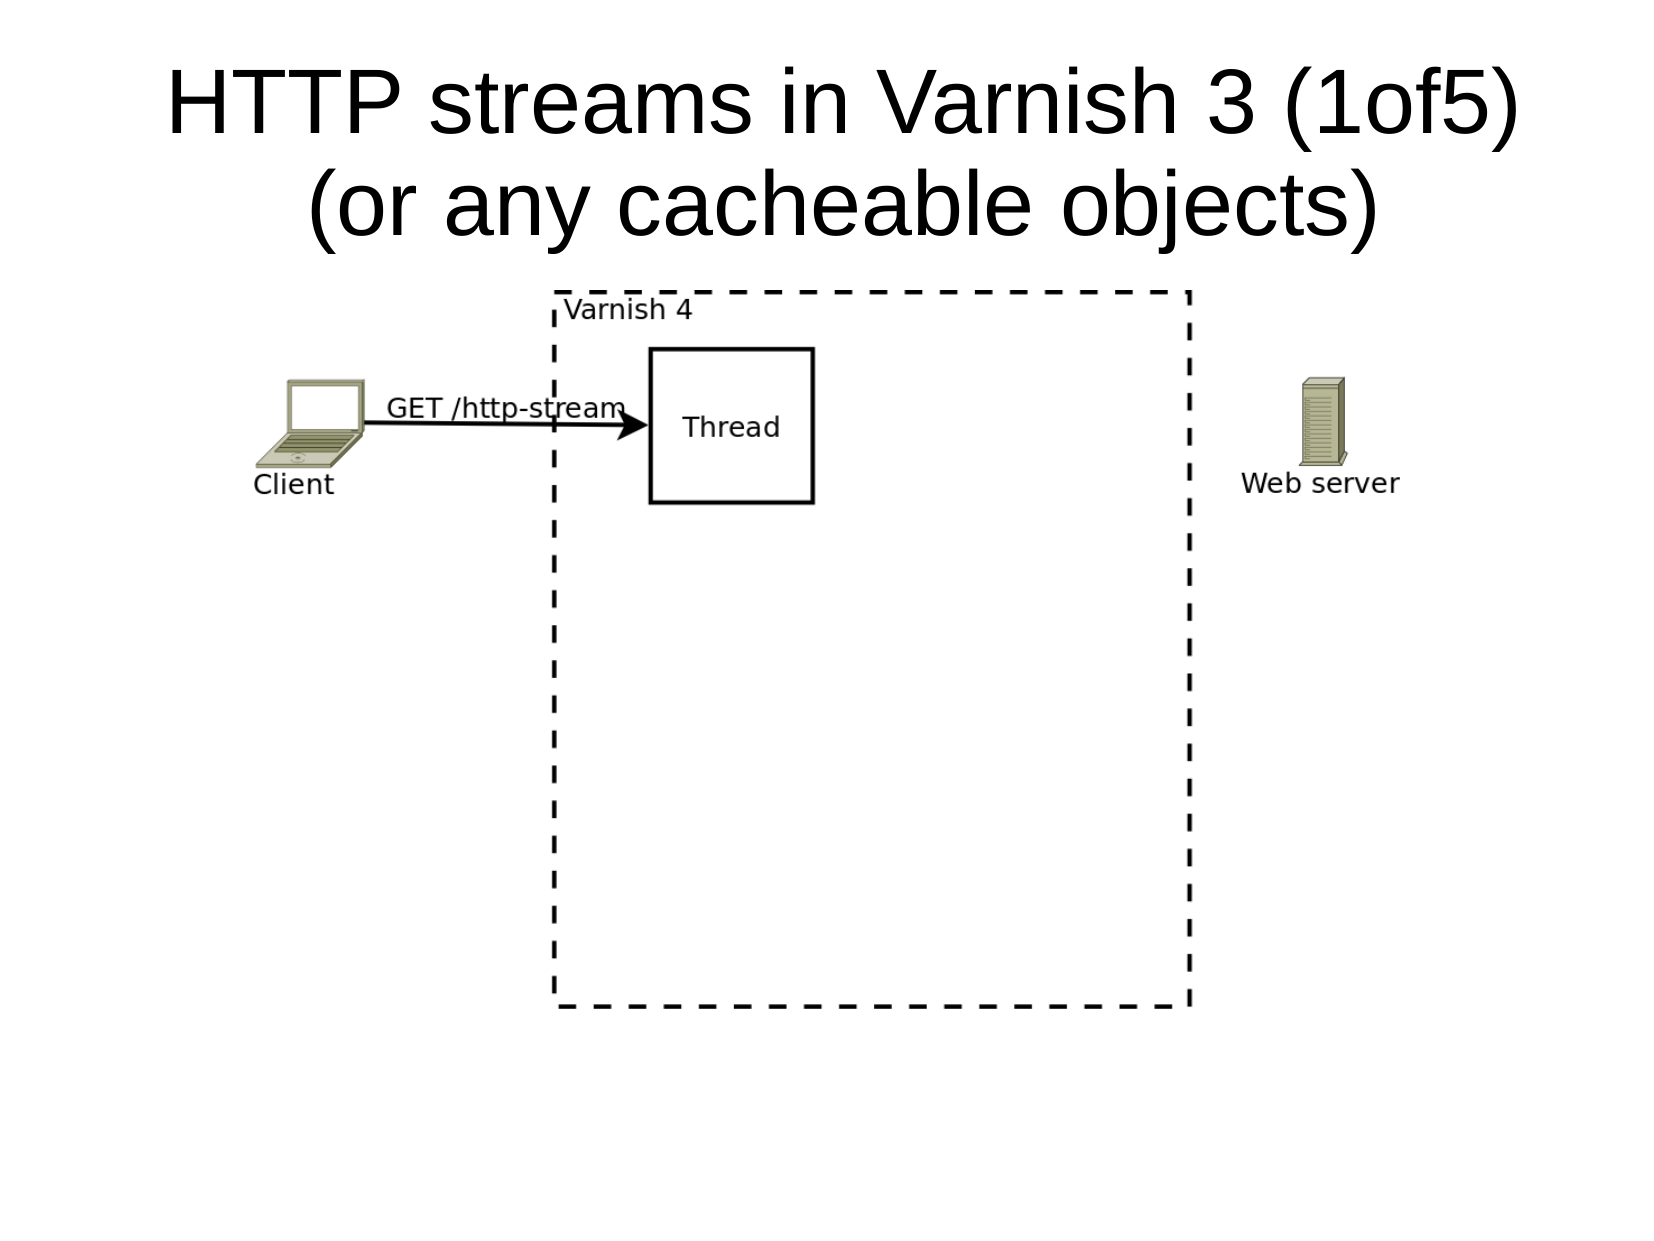

# HTTP streams in Varnish 3 (1of5) (or any cacheable objects)